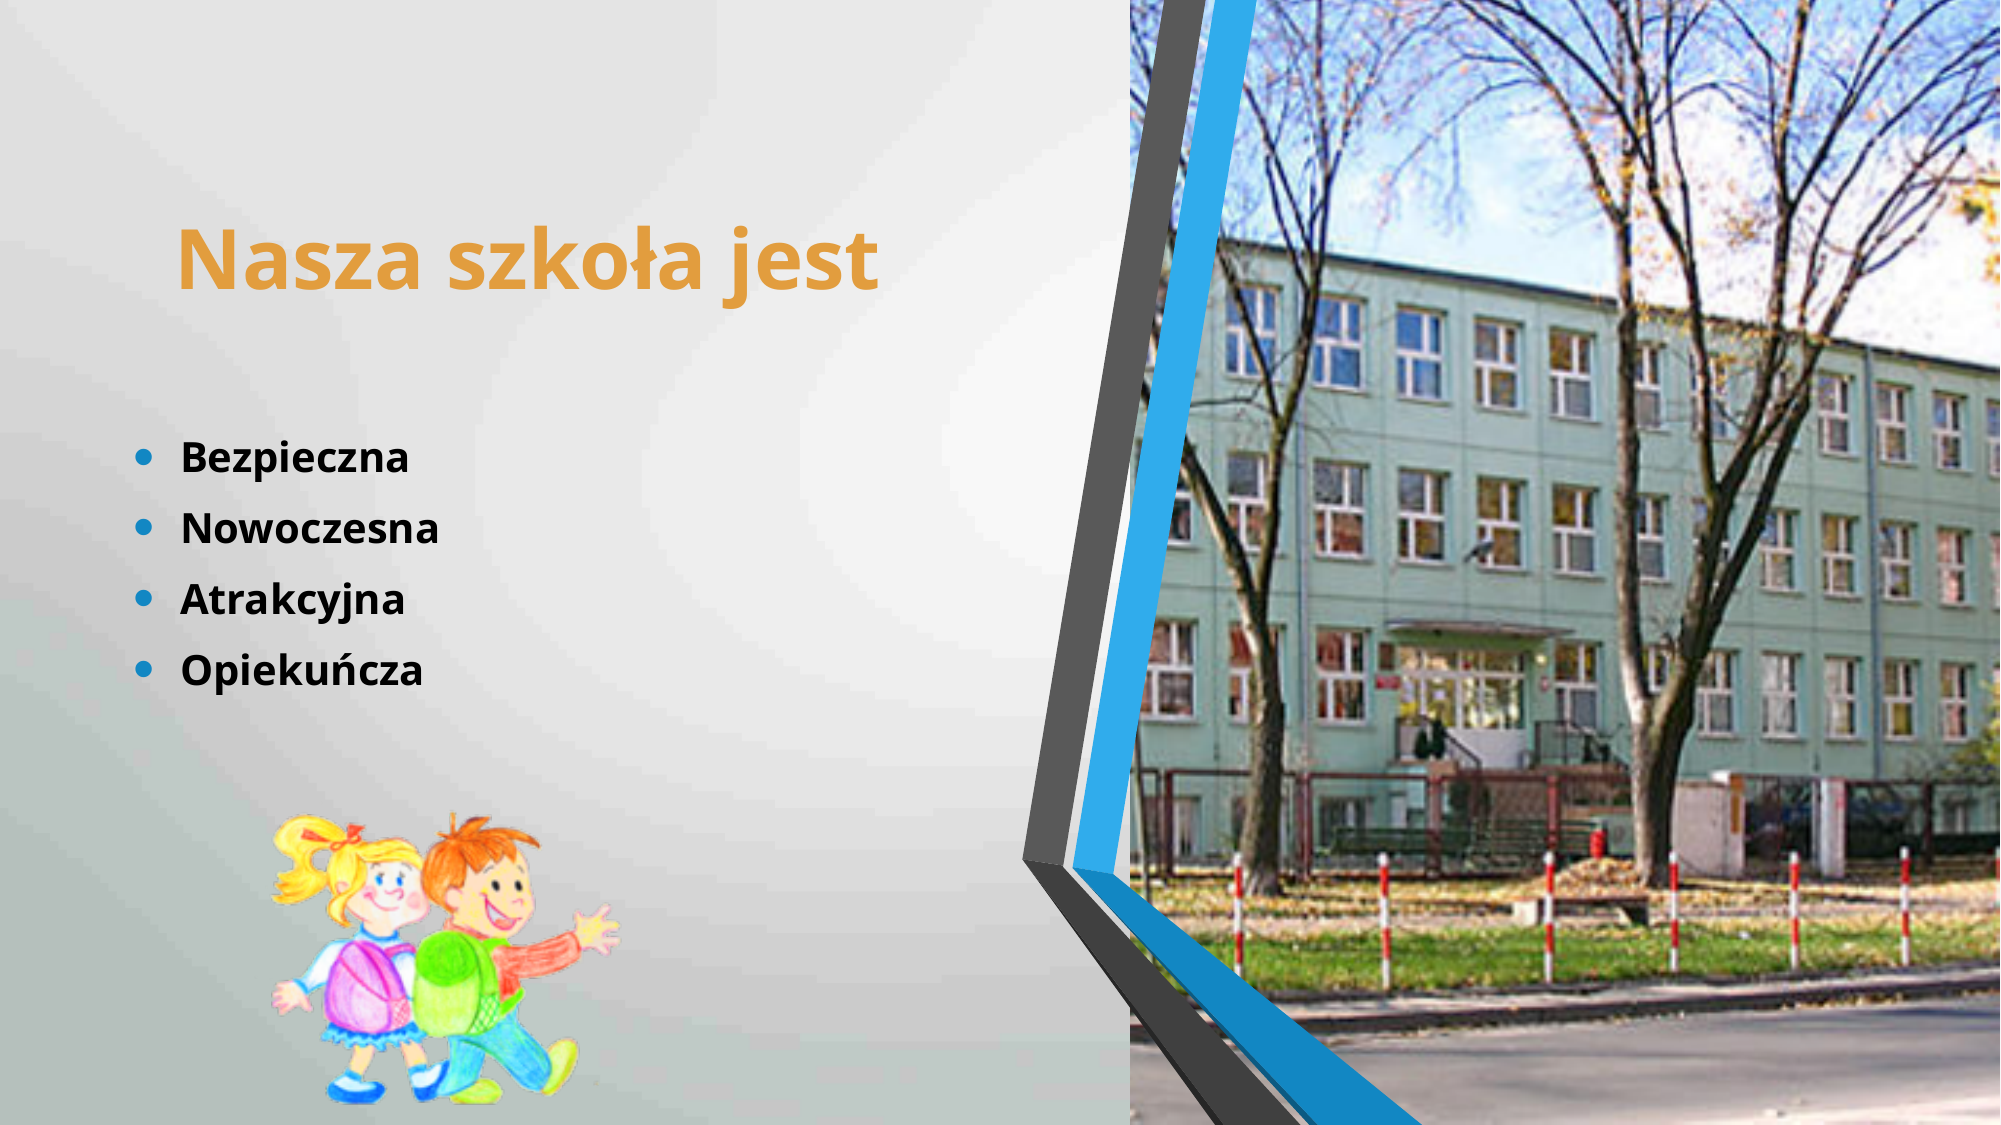

# Nasza szkoła jest
Bezpieczna
Nowoczesna
Atrakcyjna
Opiekuńcza